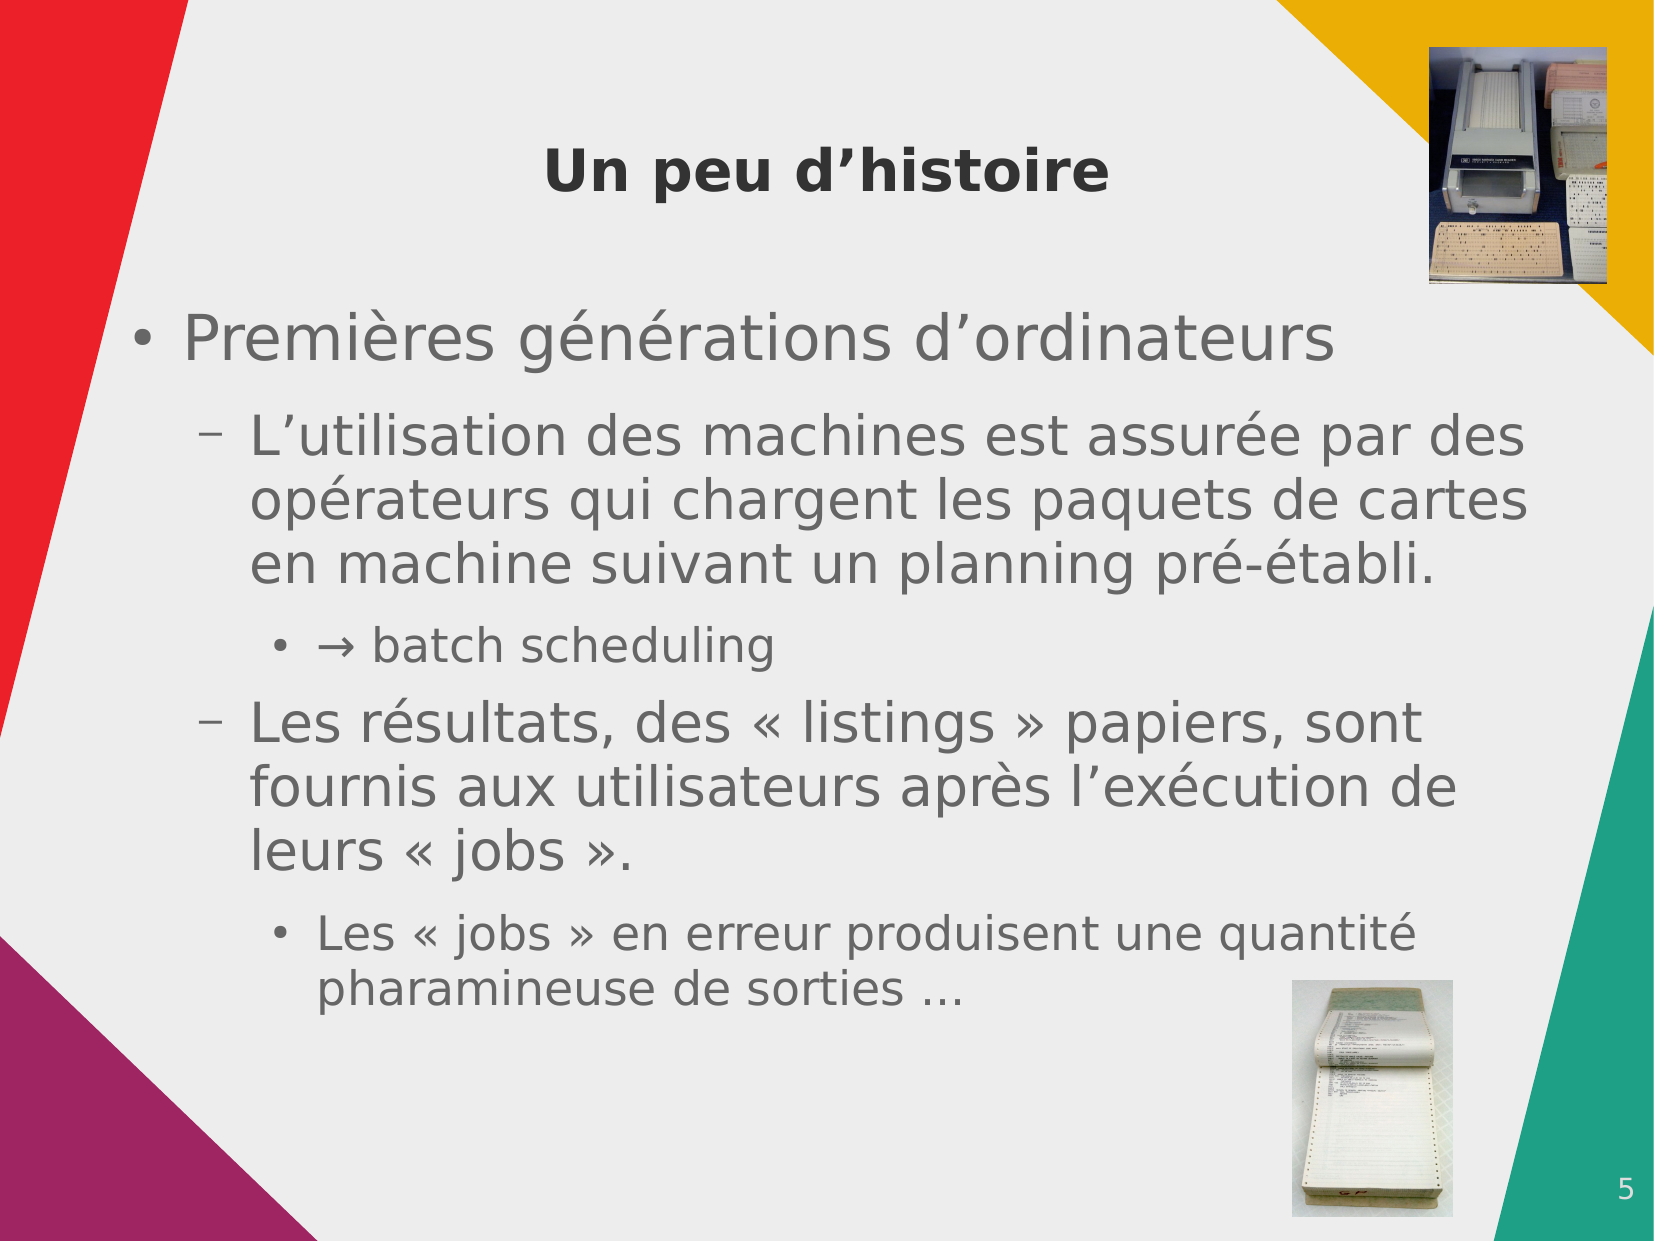

# Un peu d’histoire
Premières générations d’ordinateurs
L’utilisation des machines est assurée par des opérateurs qui chargent les paquets de cartes en machine suivant un planning pré-établi.
→ batch scheduling
Les résultats, des « listings » papiers, sont fournis aux utilisateurs après l’exécution de leurs « jobs ».
Les « jobs » en erreur produisent une quantité pharamineuse de sorties ...
5